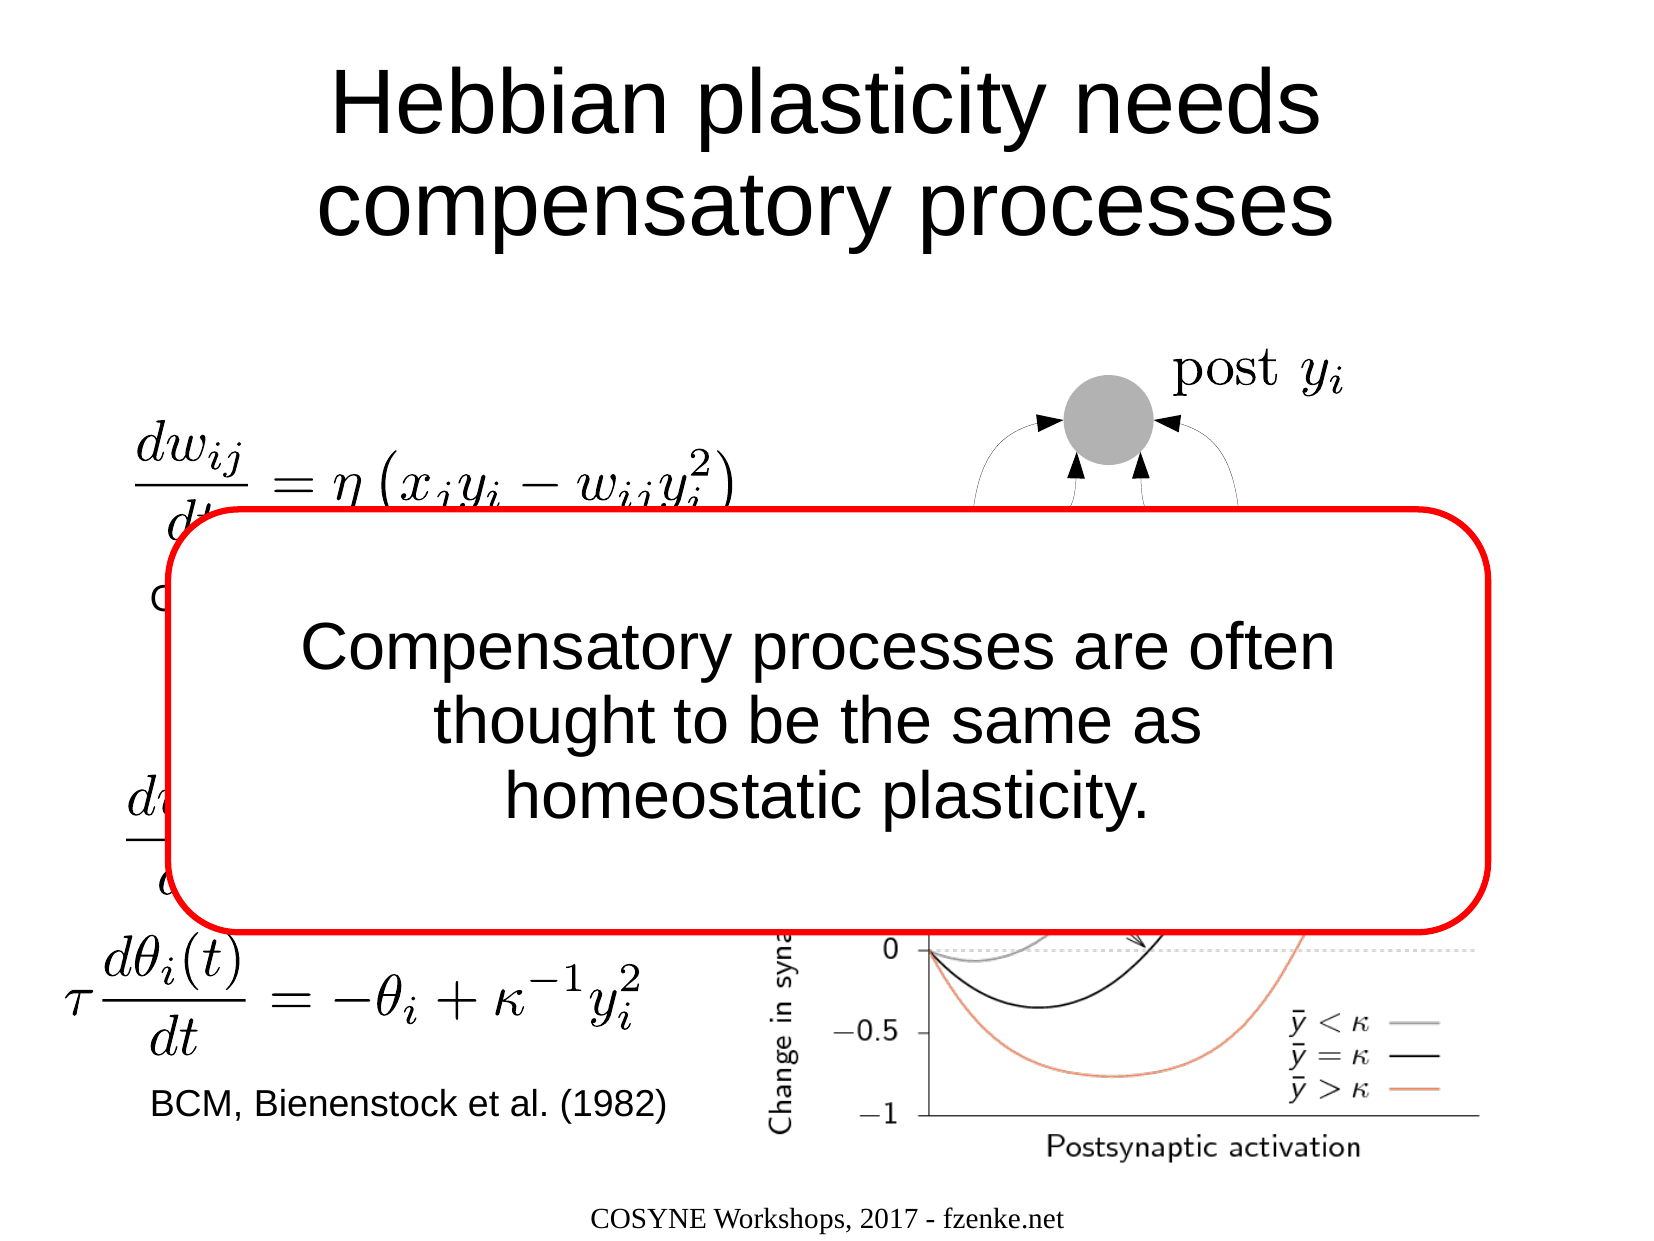

# Hebbian plasticity needs compensatory processes
Compensatory processes are often
thought to be the same as
homeostatic plasticity.
Oja (1982)
BCM, Bienenstock et al. (1982)
COSYNE Workshops, 2017 - fzenke.net